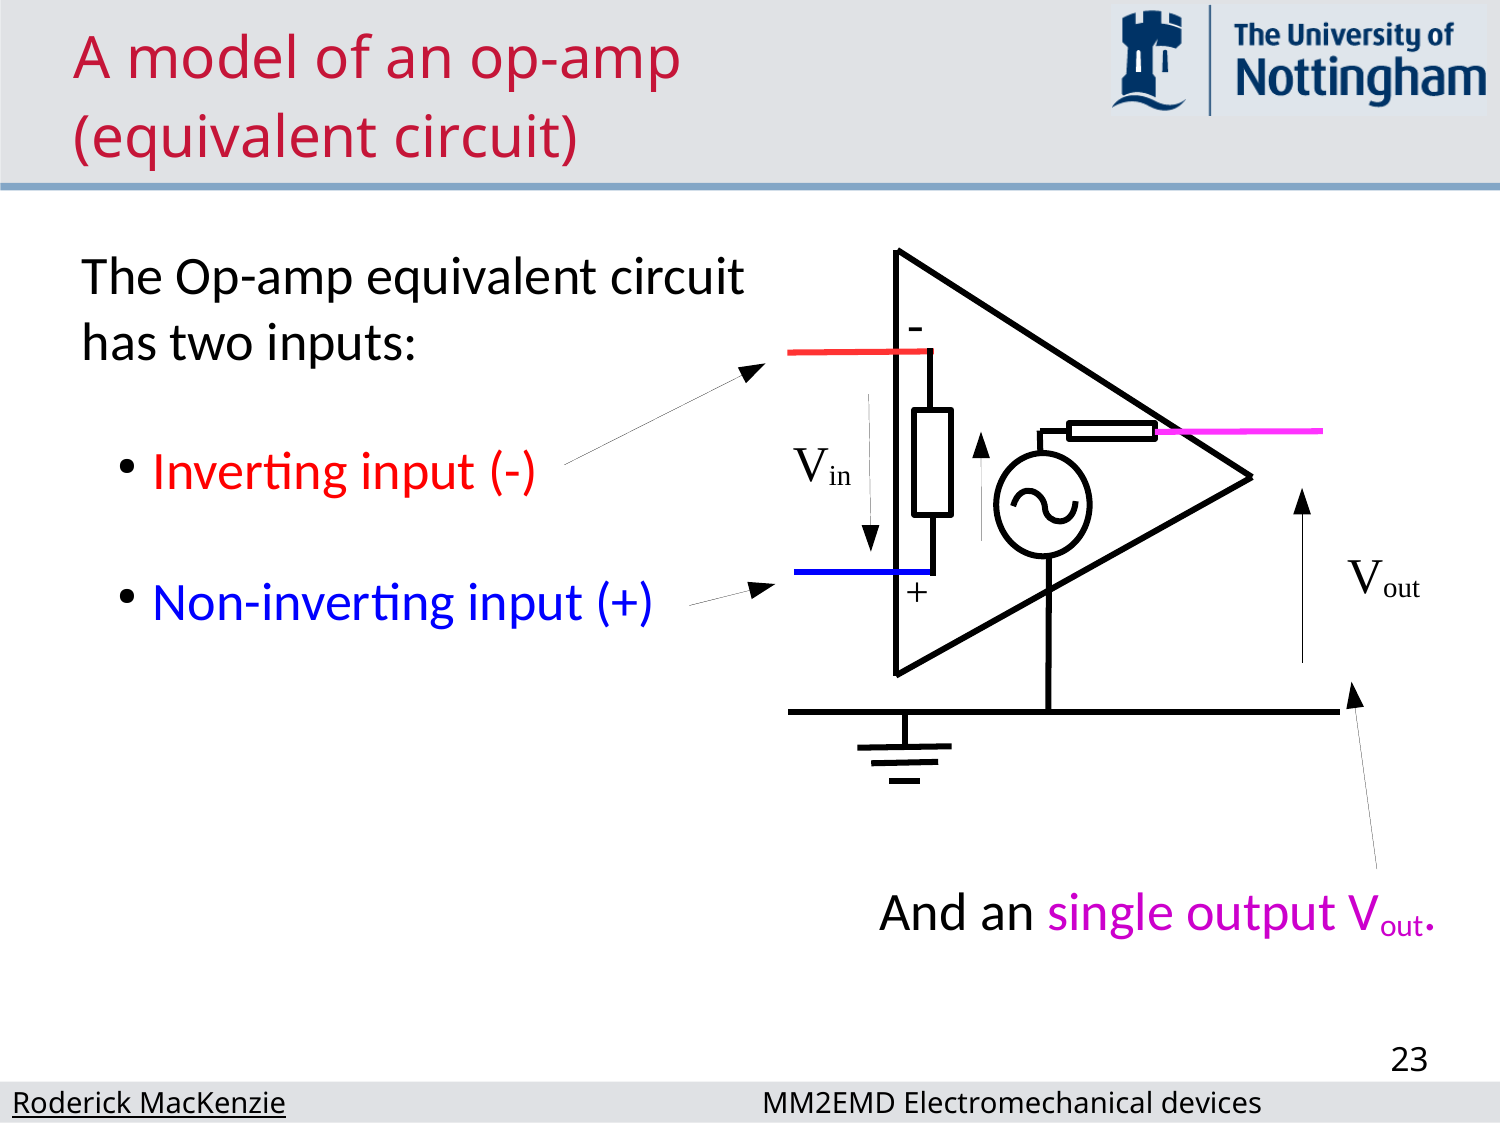

# A model of an op-amp (equivalent circuit)
The Op-amp equivalent circuit has two inputs:
Inverting input (-)
Non-inverting input (+)
-
Vin
Vout
+
And an single output Vout.